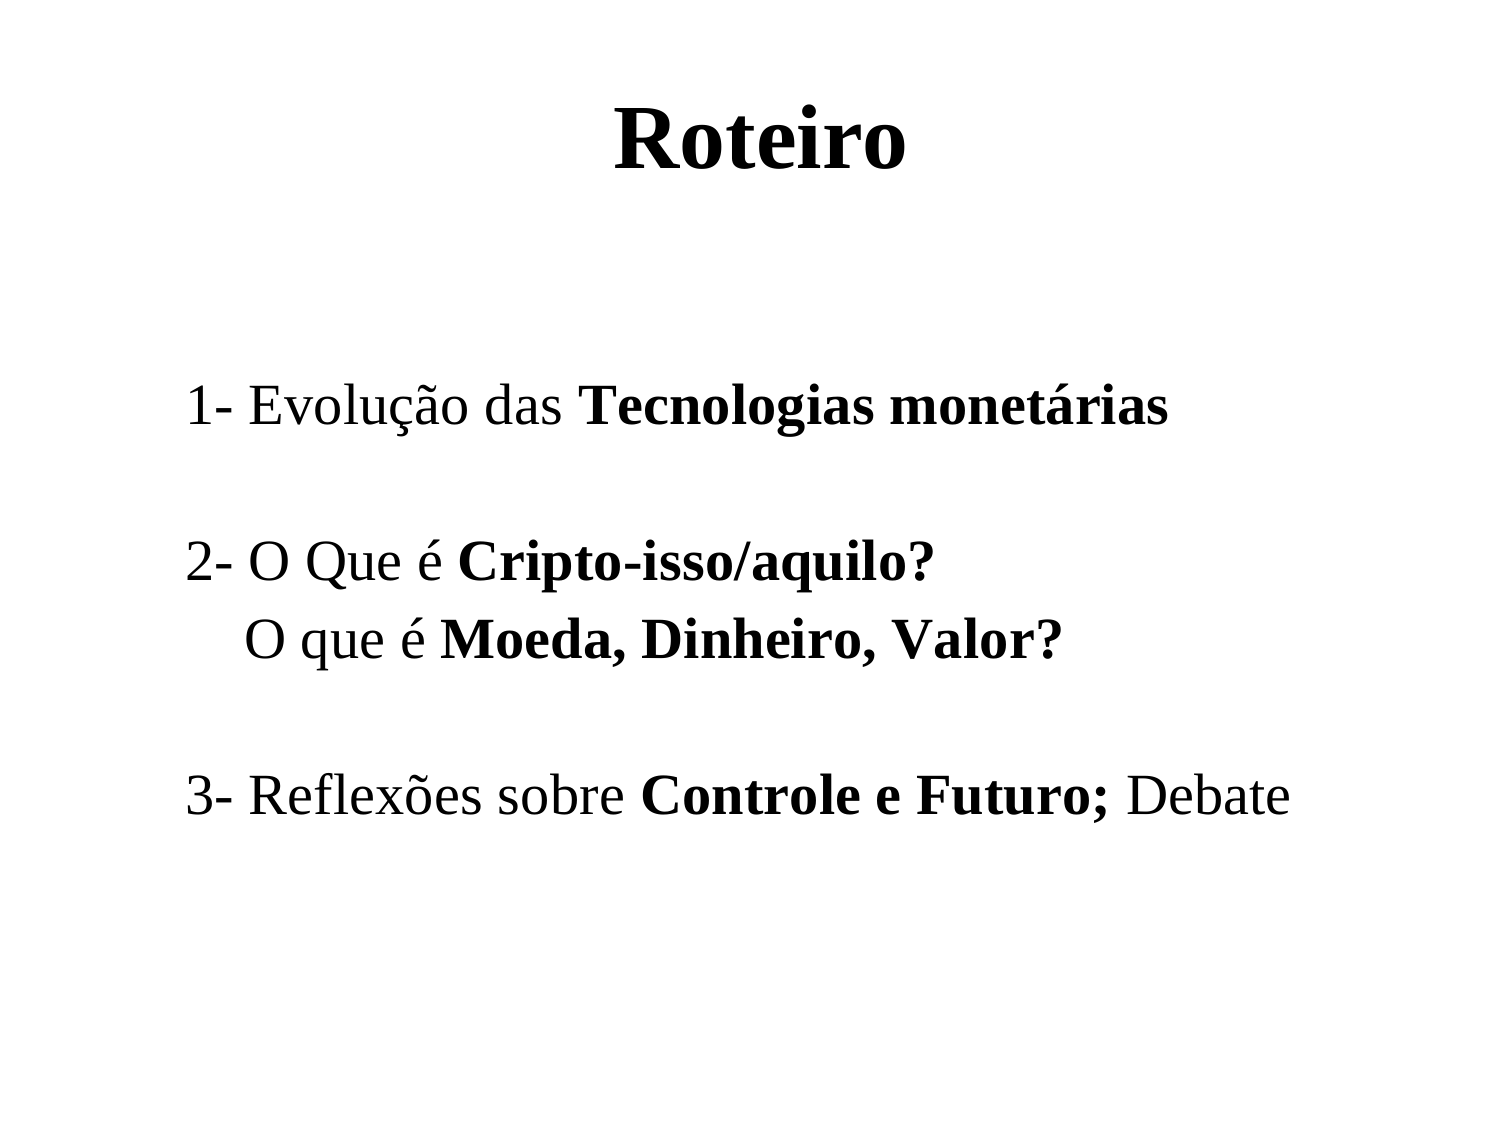

# Roteiro
1- Evolução das Tecnologias monetárias
2- O Que é Cripto-isso/aquilo?
 O que é Moeda, Dinheiro, Valor?
3- Reflexões sobre Controle e Futuro; Debate